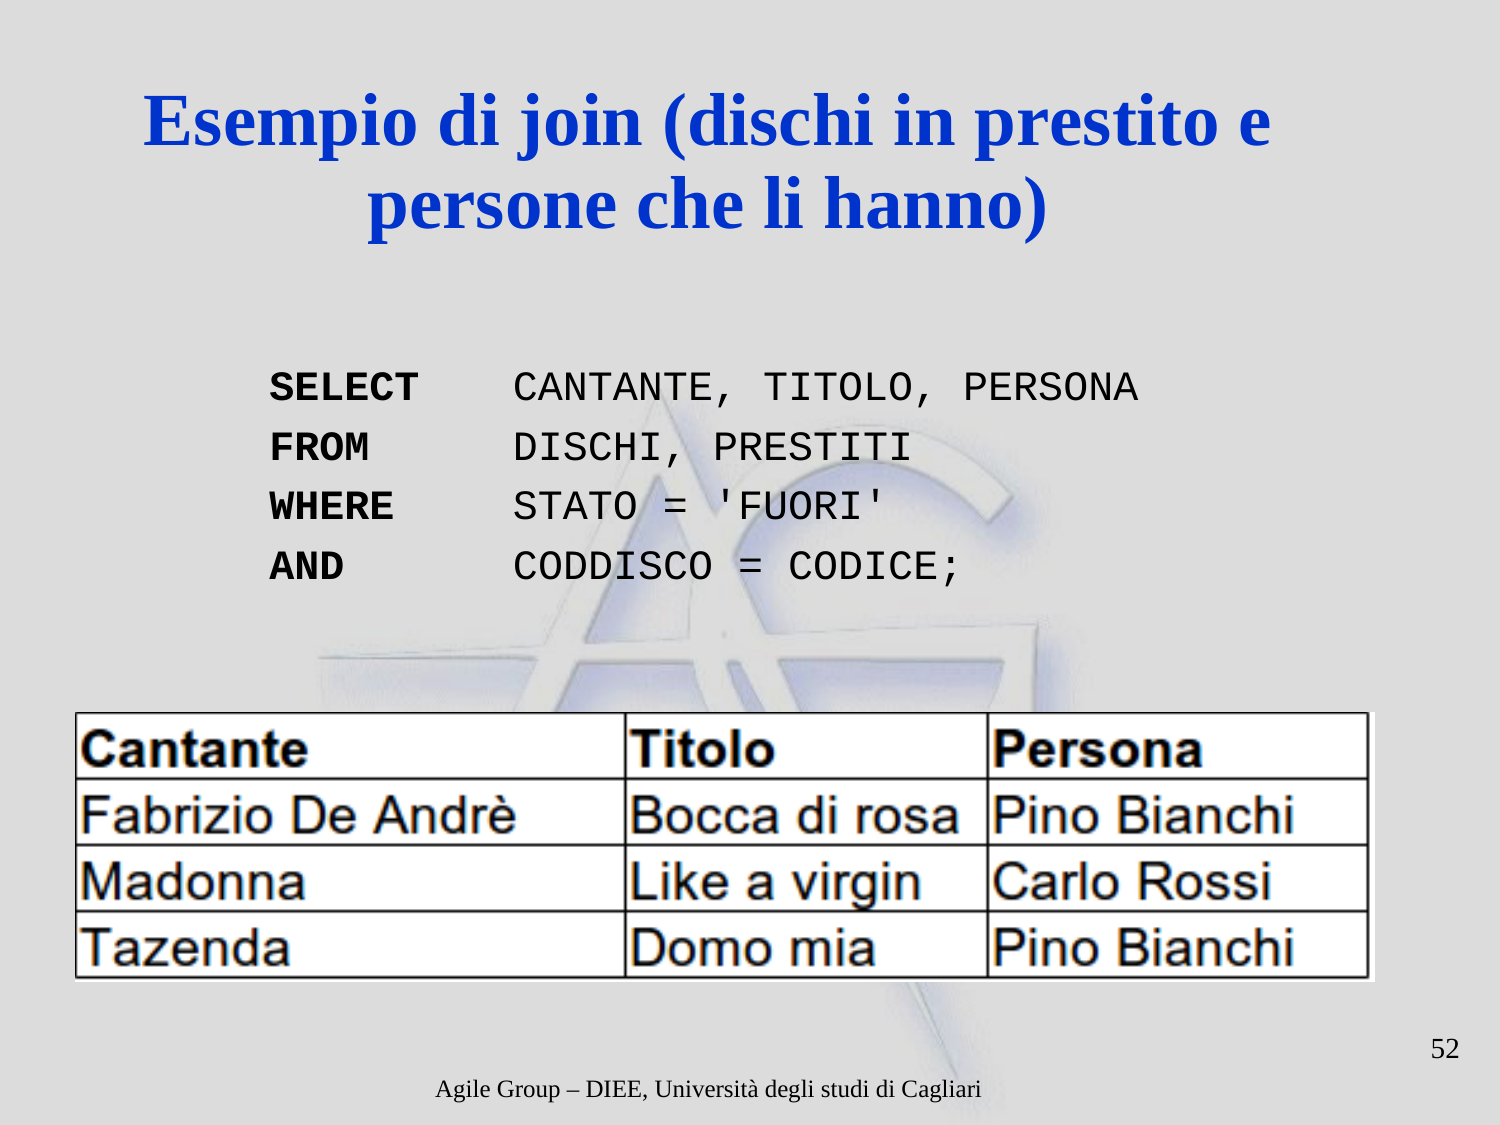

# Esempio di join (dischi in prestito e persone che li hanno)
SELECT 	CANTANTE, TITOLO, PERSONA
FROM	DISCHI, PRESTITI
WHERE	STATO = 'FUORI'
AND	 CODDISCO = CODICE;
52